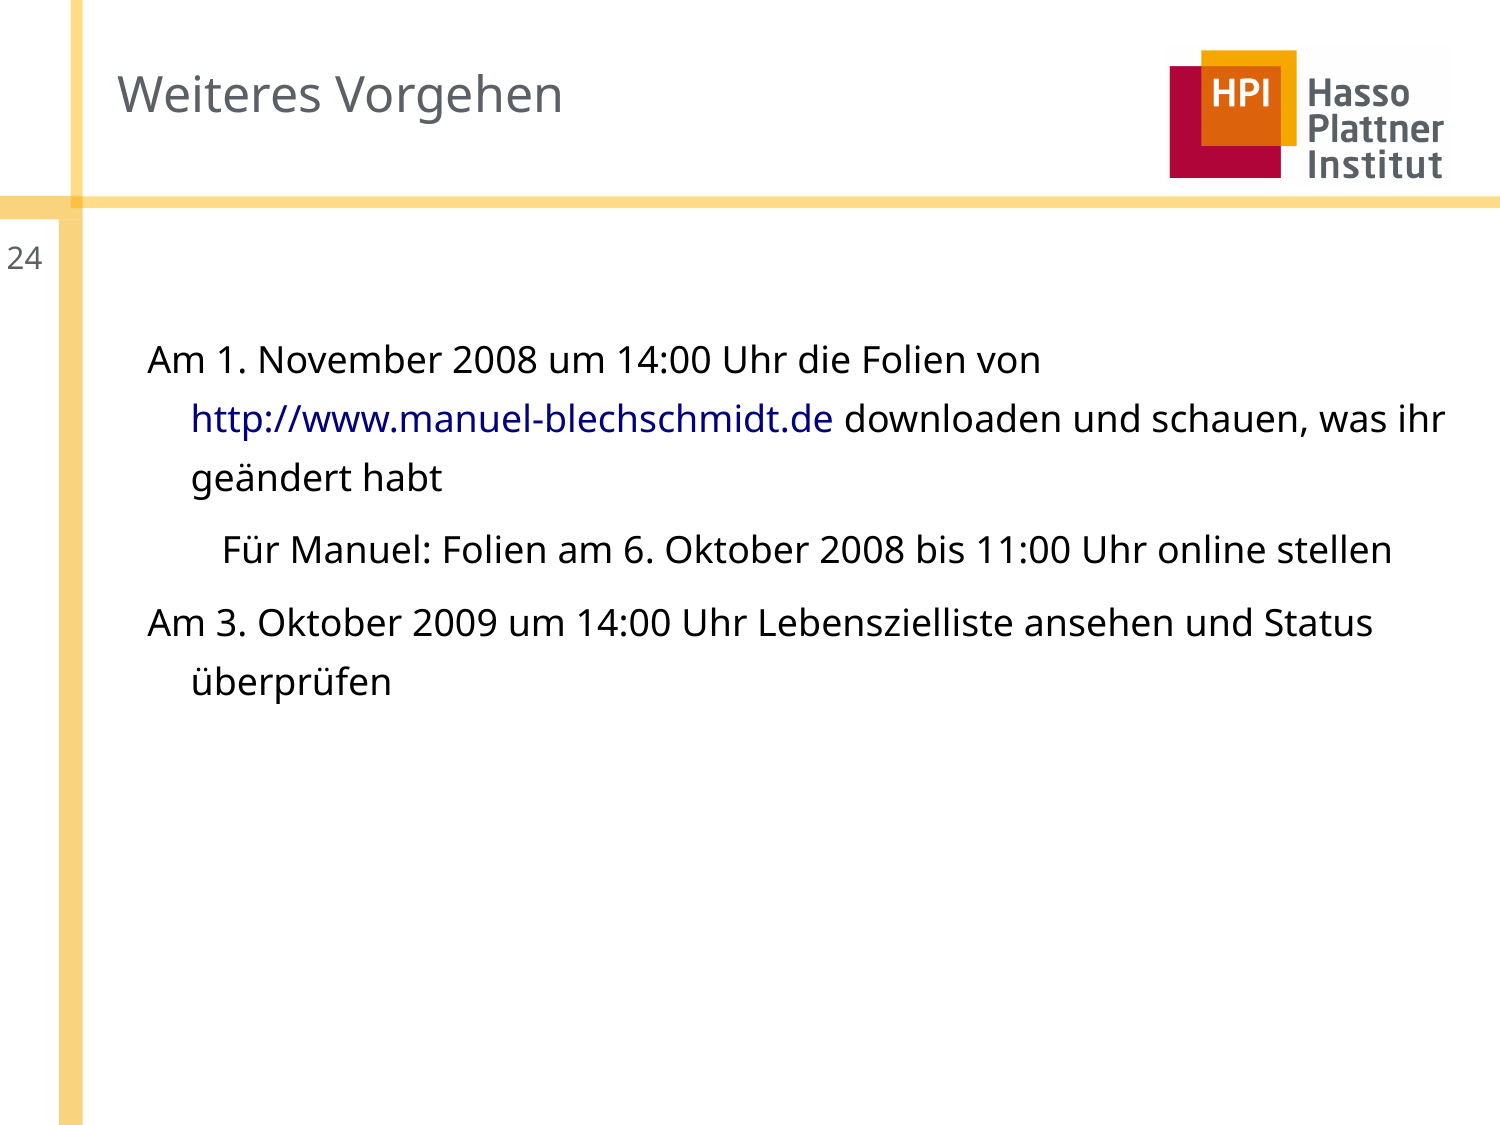

# Weiteres Vorgehen
24
Am 1. November 2008 um 14:00 Uhr die Folien von http://www.manuel-blechschmidt.de downloaden und schauen, was ihr geändert habt
Für Manuel: Folien am 6. Oktober 2008 bis 11:00 Uhr online stellen
Am 3. Oktober 2009 um 14:00 Uhr Lebenszielliste ansehen und Status überprüfen